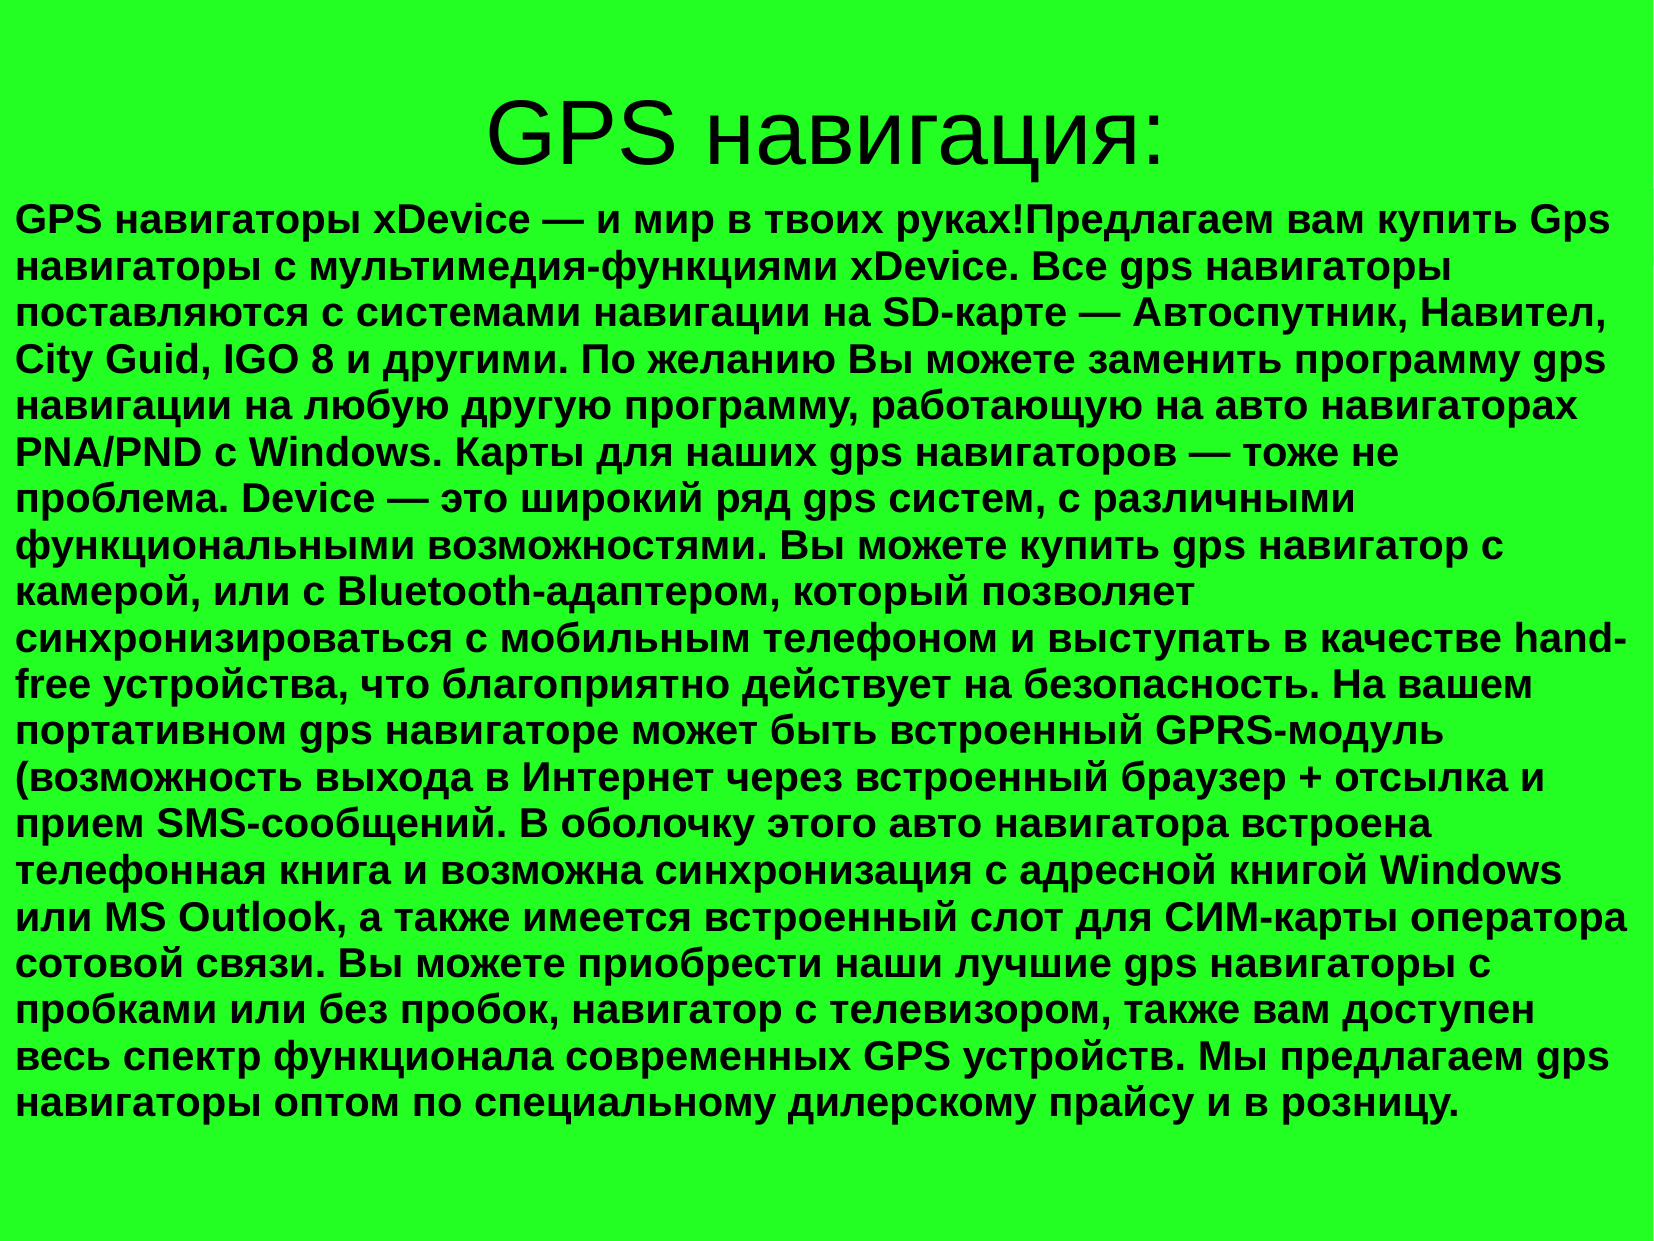

# GPS навигация:
GPS навигаторы xDevice — и мир в твоих руках!Предлагаем вам купить Gps навигаторы с мультимедия-функциями xDevice. Все gps навигаторы поставляются с системами навигации на SD-карте — Автоспутник, Навител, City Guid, IGO 8 и другими. По желанию Вы можете заменить программу gps навигации на любую другую программу, работающую на авто навигаторах PNA/PND с Windows. Карты для наших gps навигаторов — тоже не проблема. Device — это широкий ряд gps систем, с различными функциональными возможностями. Вы можете купить gps навигатор с камерой, или с Bluetooth-адаптером, который позволяет синхронизироваться с мобильным телефоном и выступать в качестве hand-free устройства, что благоприятно действует на безопасность. На вашем портативном gps навигаторе может быть встроенный GPRS-модуль (возможность выхода в Интернет через встроенный браузер + отсылка и прием SMS-сообщений. В оболочку этого авто навигатора встроена телефонная книга и возможна синхронизация с адресной книгой Windows или MS Outlook, а также имеется встроенный слот для СИМ-карты оператора сотовой связи. Вы можете приобрести наши лучшие gps навигаторы с пробками или без пробок, навигатор с телевизором, также вам доступен весь спектр функционала современных GPS устройств. Мы предлагаем gps навигаторы оптом по специальному дилерскому прайсу и в розницу.